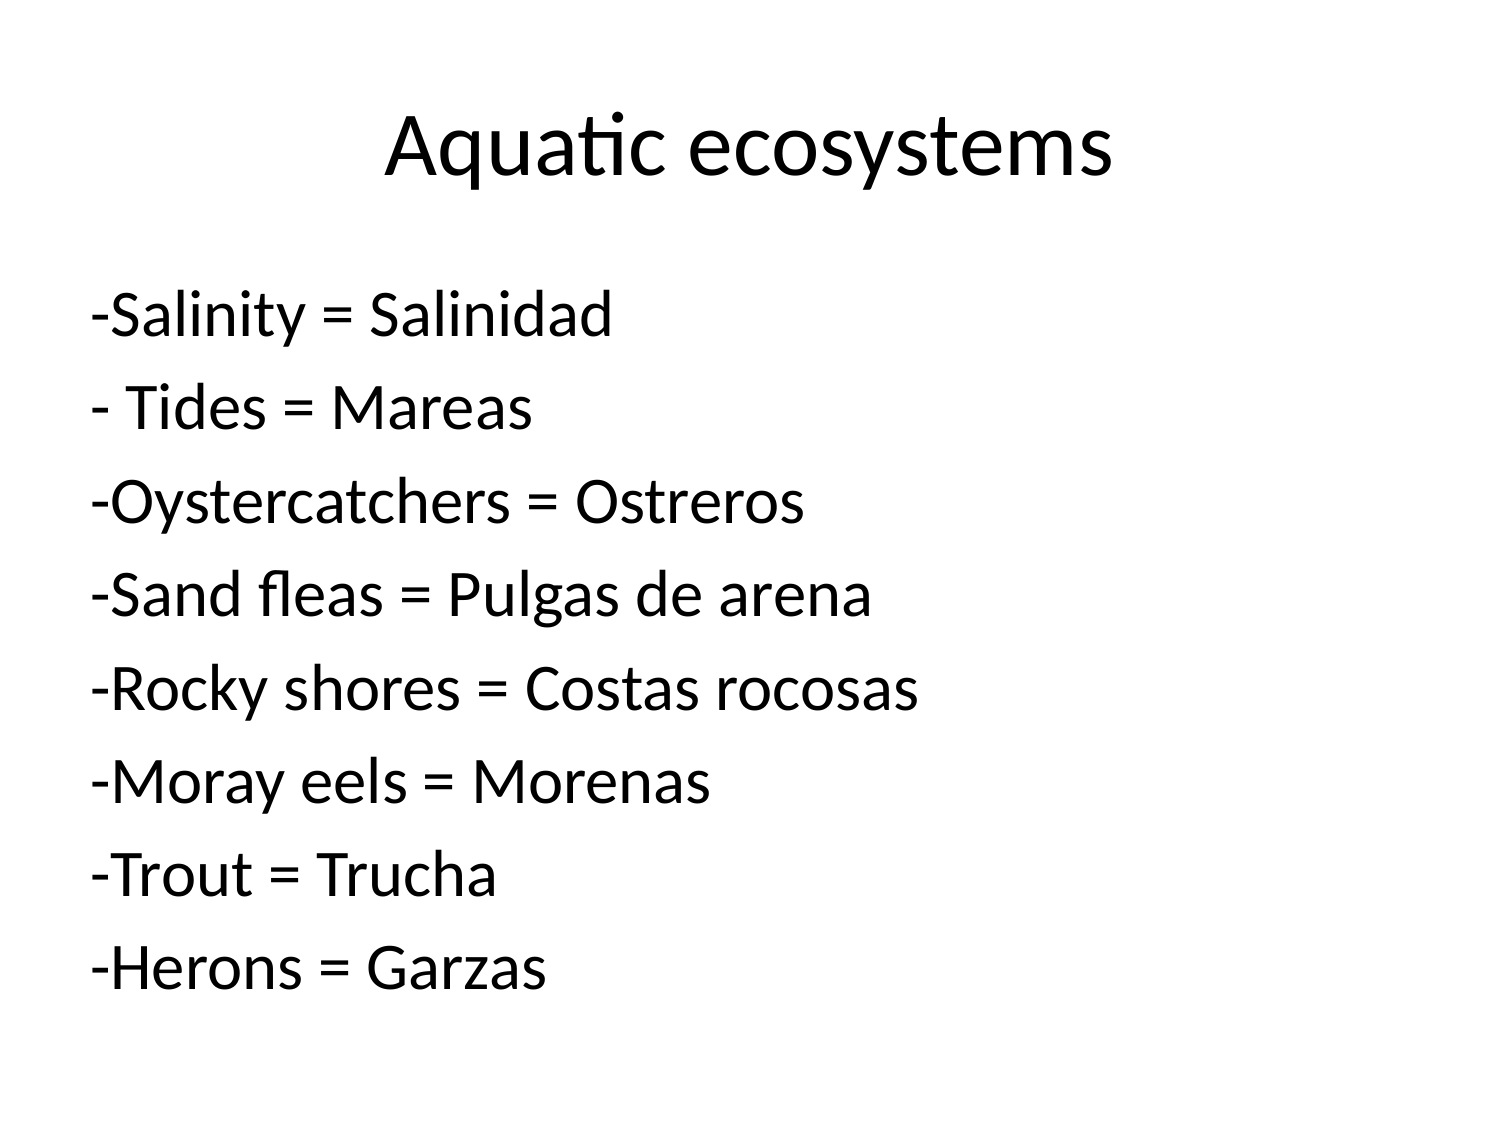

# Aquatic ecosystems
-Salinity = Salinidad
- Tides = Mareas
-Oystercatchers = Ostreros
-Sand fleas = Pulgas de arena
-Rocky shores = Costas rocosas
-Moray eels = Morenas
-Trout = Trucha
-Herons = Garzas